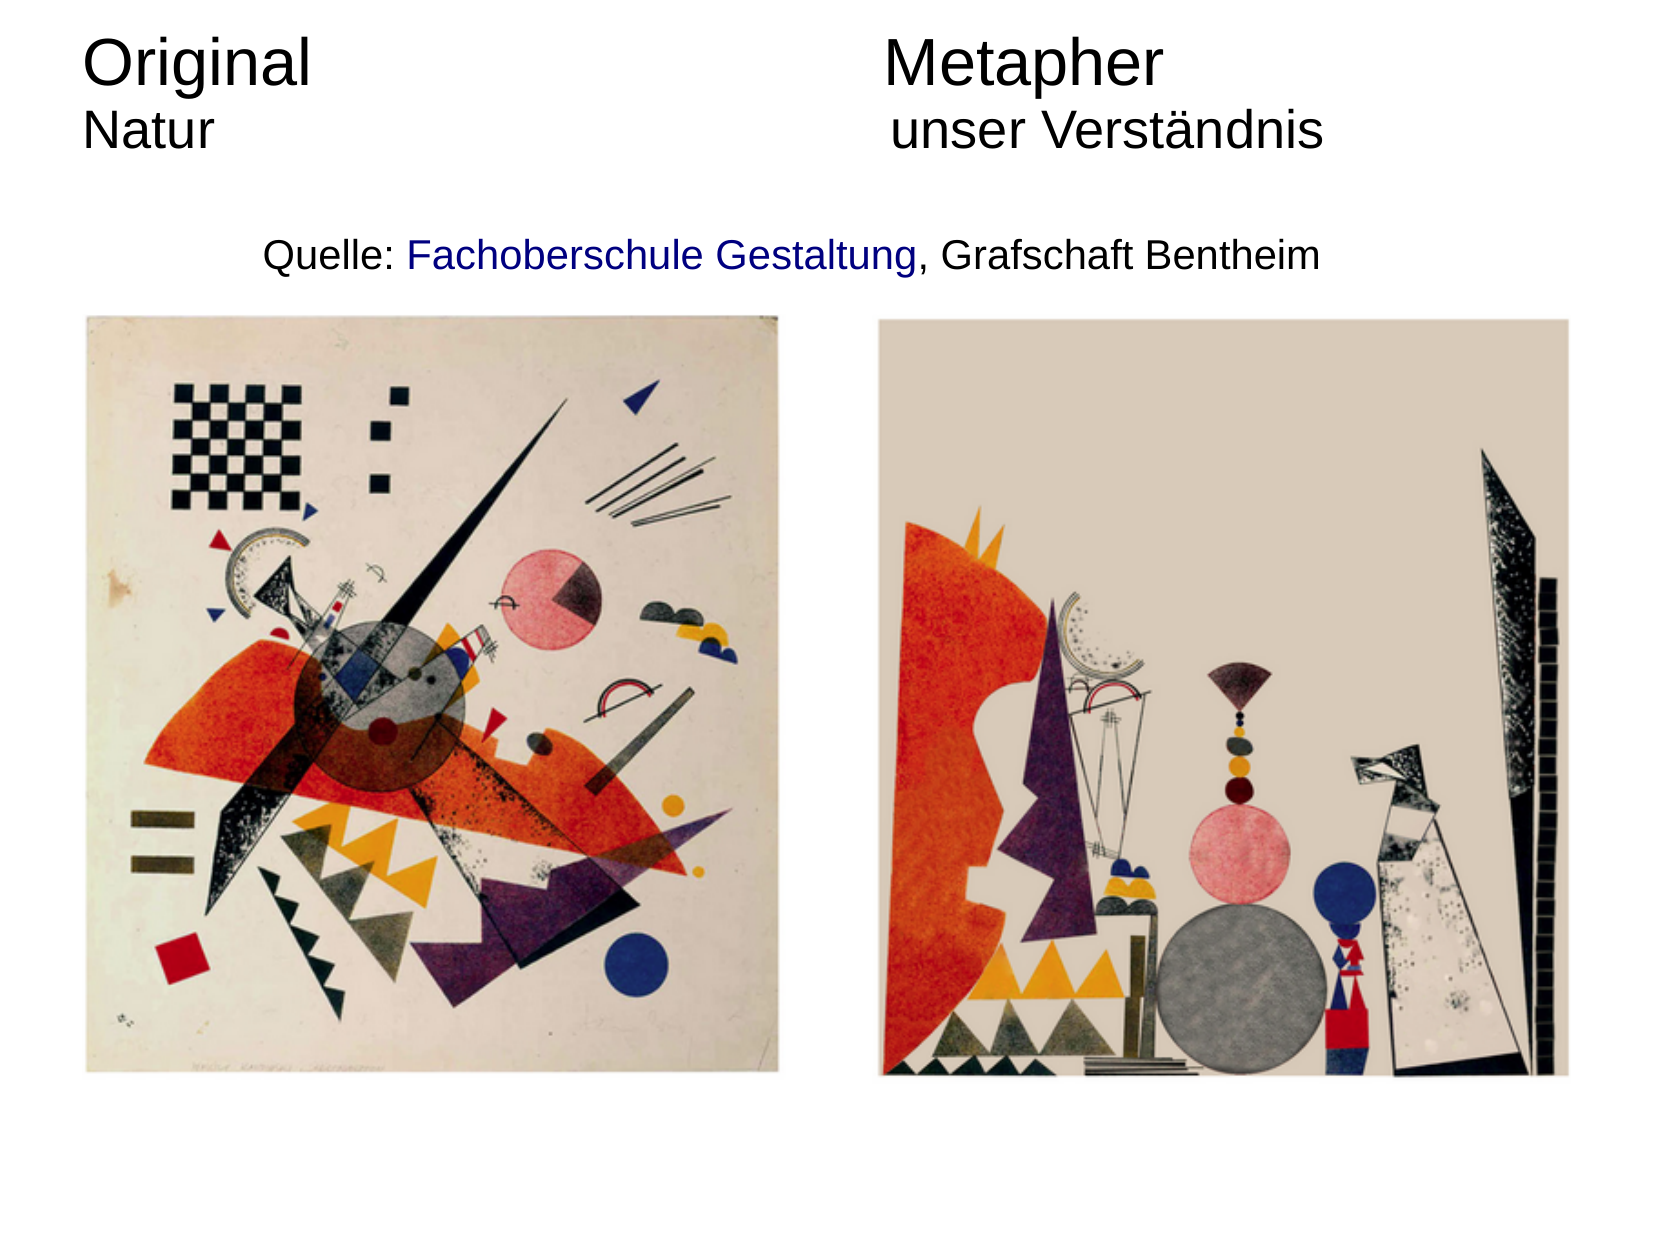

# Original Metapher Natur unser Verständnis Quelle: Fachoberschule Gestaltung, Grafschaft Bentheim